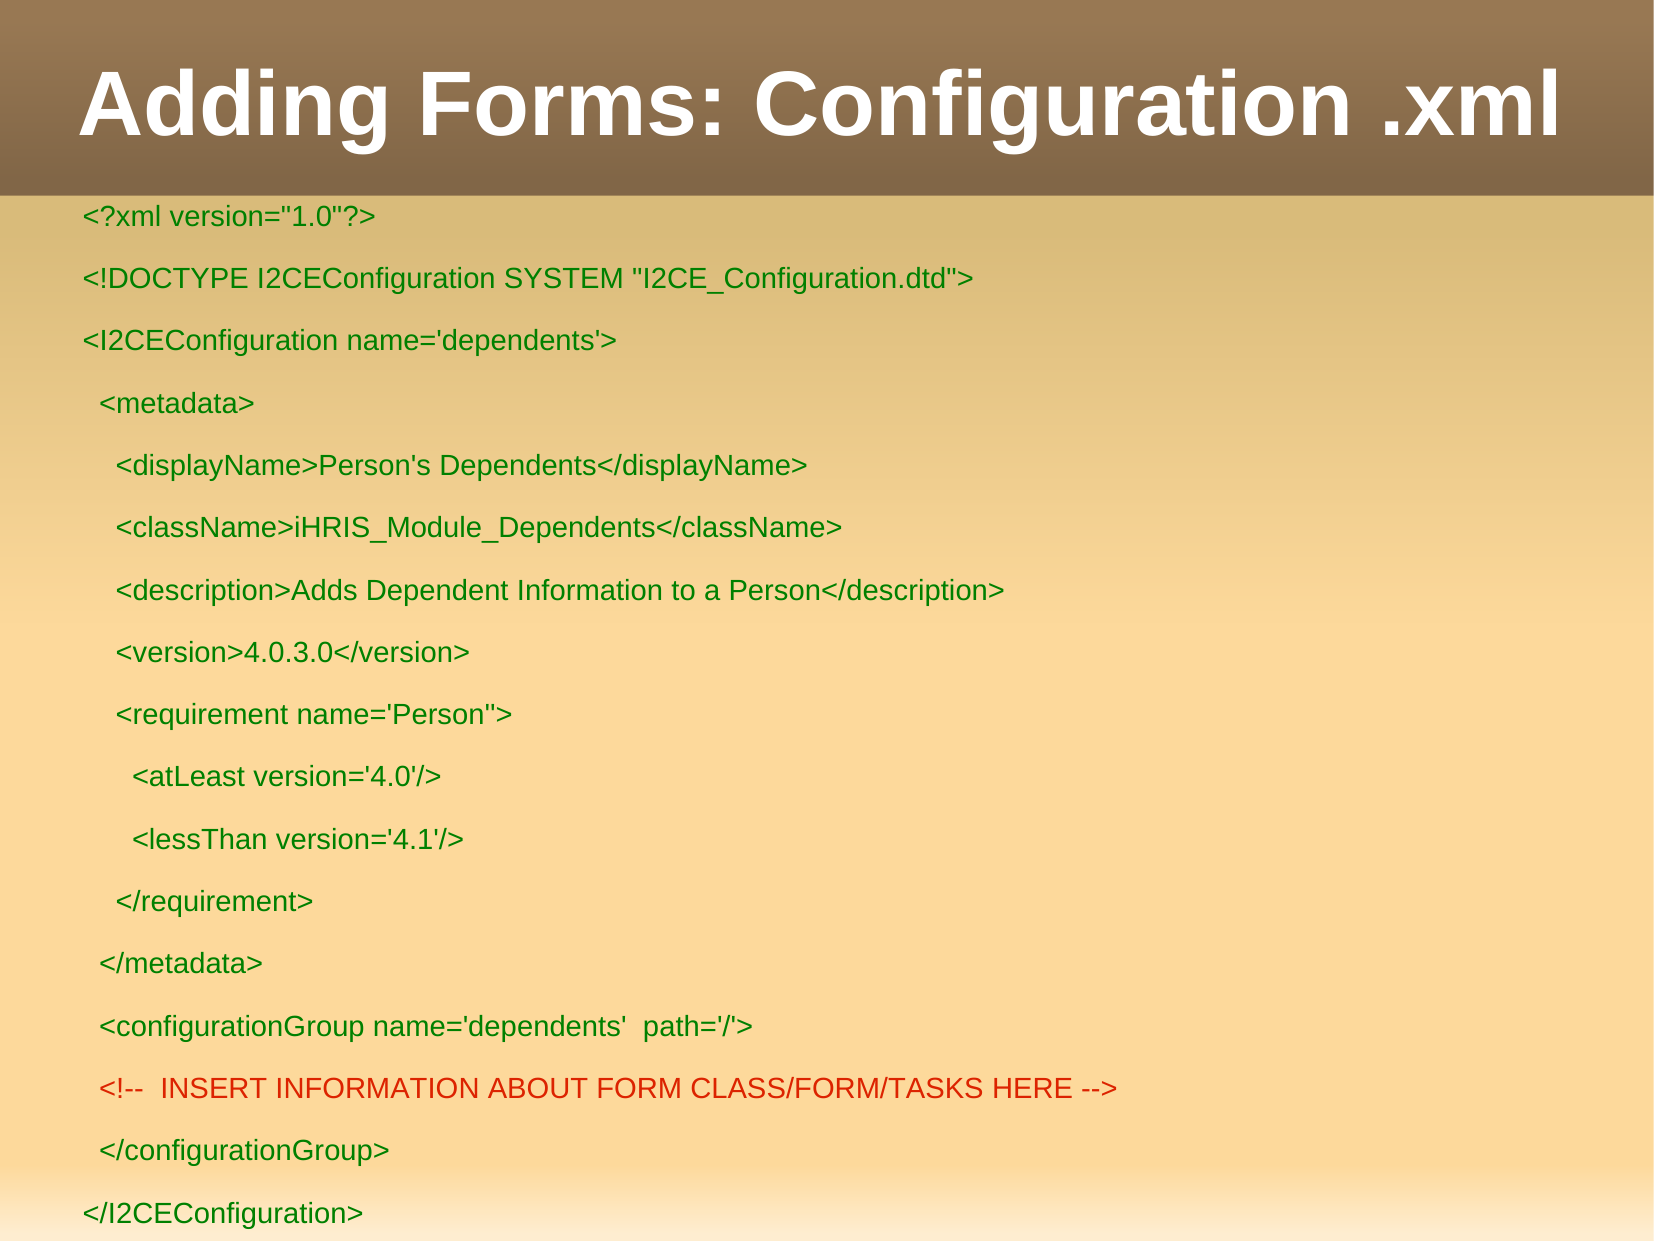

# Adding Forms: Configuration .xml
<?xml version="1.0"?>
<!DOCTYPE I2CEConfiguration SYSTEM "I2CE_Configuration.dtd">
<I2CEConfiguration name='dependents'>
 <metadata>
 <displayName>Person's Dependents</displayName>
 <className>iHRIS_Module_Dependents</className>
 <description>Adds Dependent Information to a Person</description>
 <version>4.0.3.0</version>
 <requirement name='Person''>
 <atLeast version='4.0'/>
 <lessThan version='4.1'/>
 </requirement>
 </metadata>
 <configurationGroup name='dependents' path='/'>
 <!-- INSERT INFORMATION ABOUT FORM CLASS/FORM/TASKS HERE -->
 </configurationGroup>
</I2CEConfiguration>